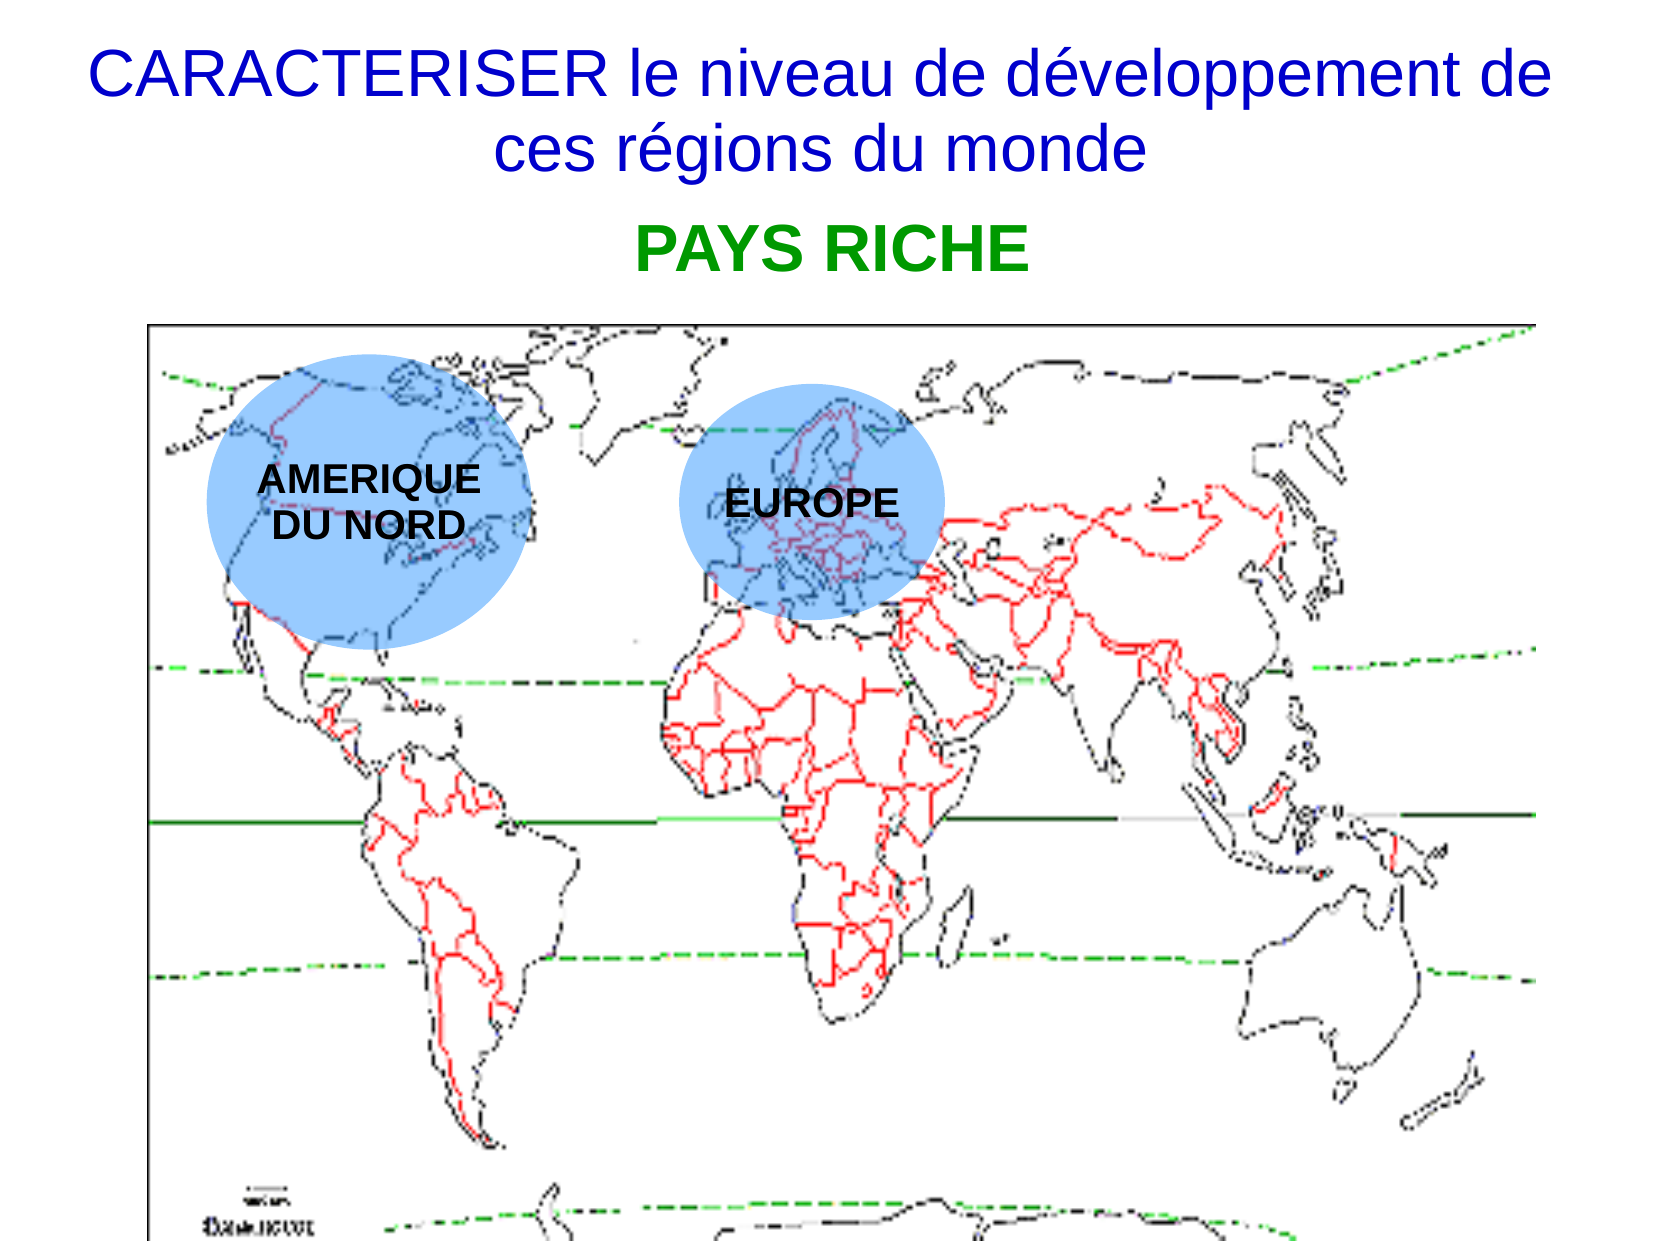

# CARACTERISER le niveau de développement de ces régions du monde
PAYS RICHE
AMERIQUE
DU NORD
EUROPE